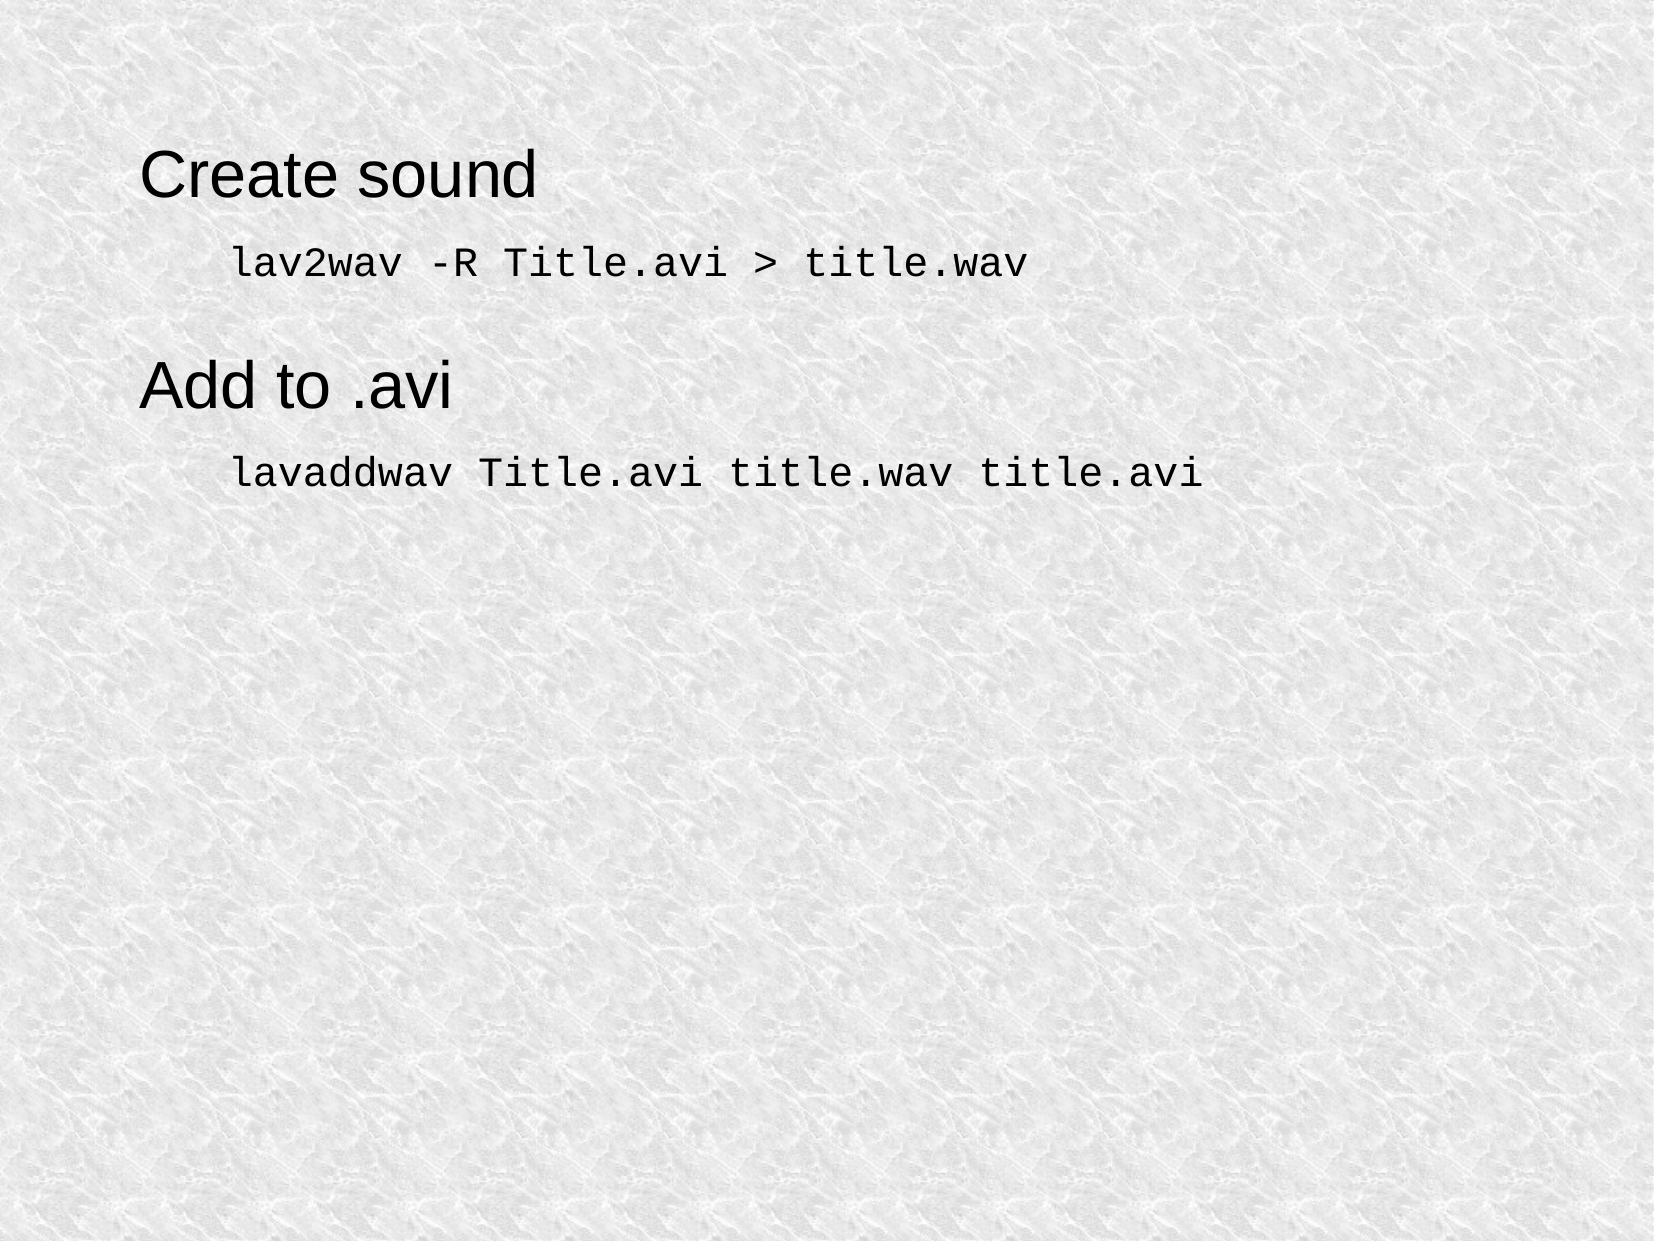

# Create sound
lav2wav -R Title.avi > title.wav
Add to .avi
lavaddwav Title.avi title.wav title.avi